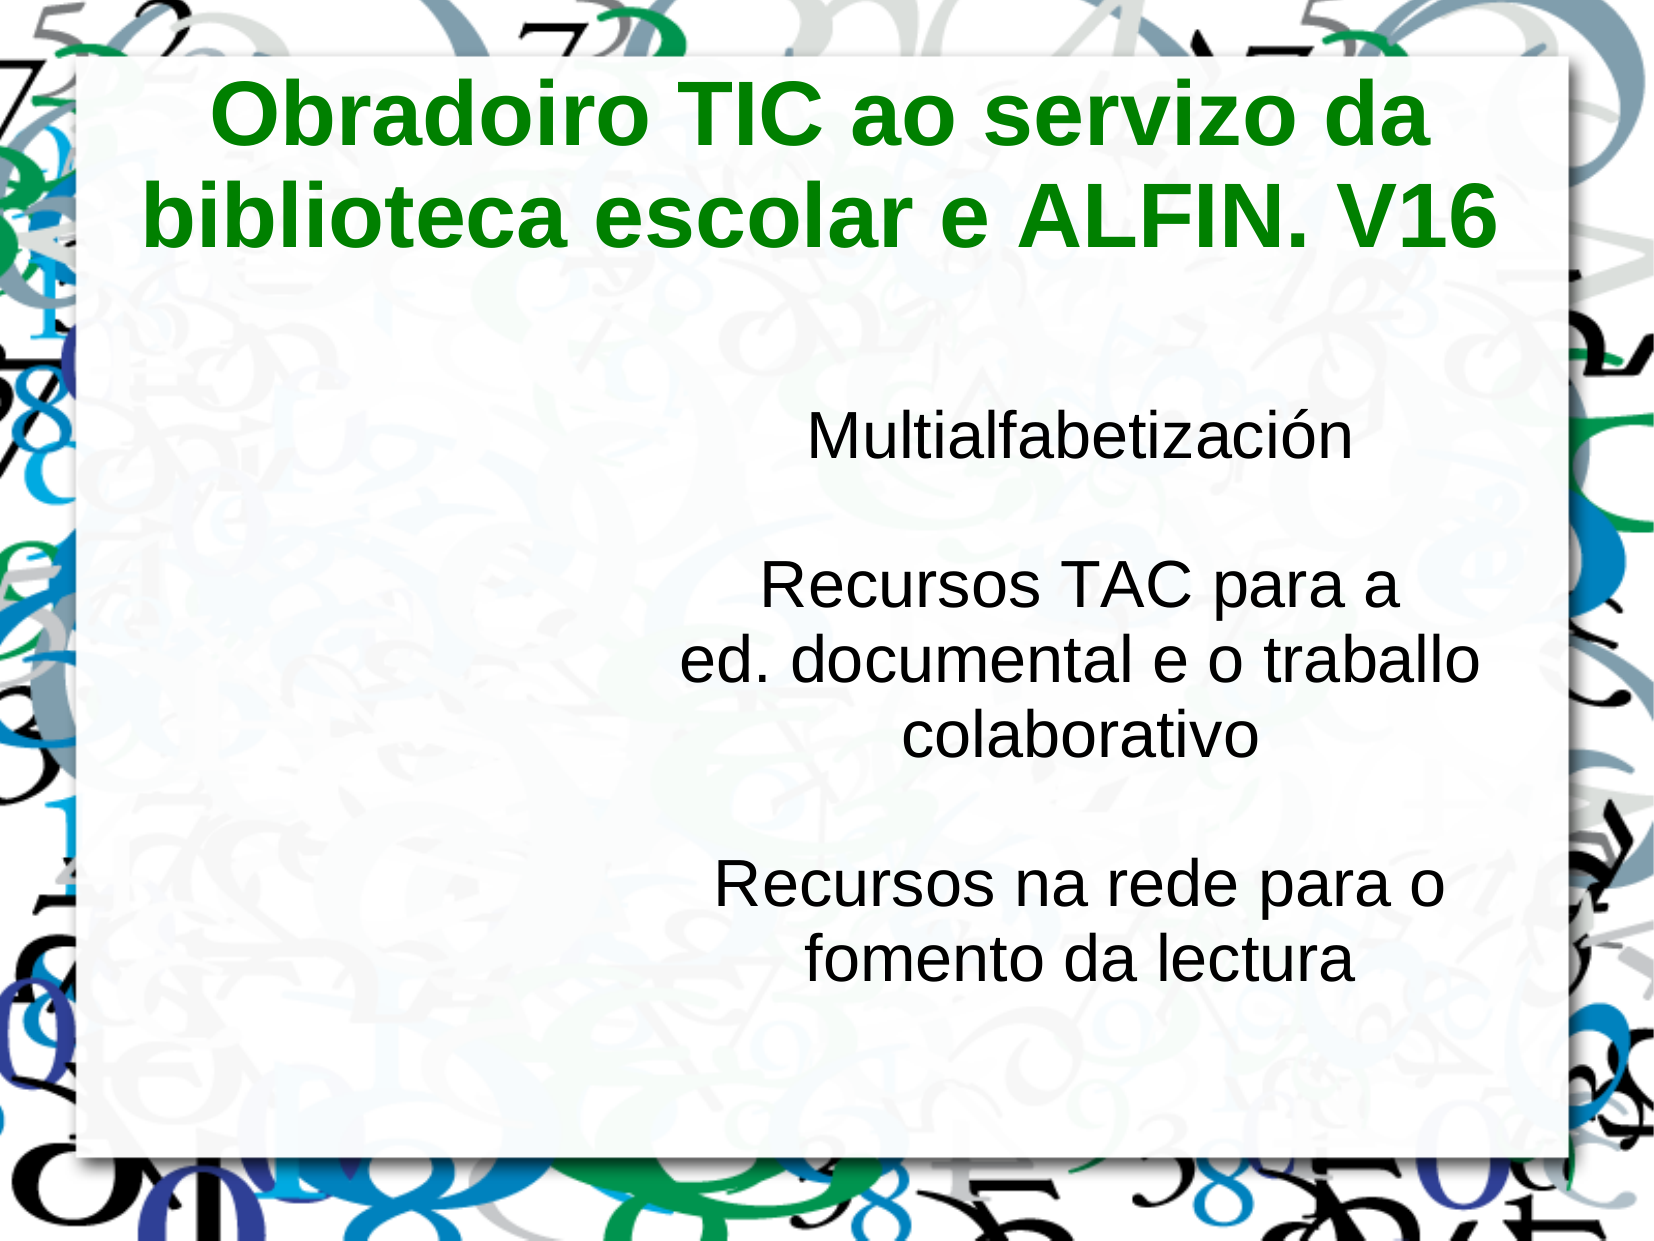

# Obradoiro TIC ao servizo da biblioteca escolar e ALFIN. V16
Multialfabetización
Recursos TAC para a
ed. documental e o traballo colaborativo
Recursos na rede para o
fomento da lectura